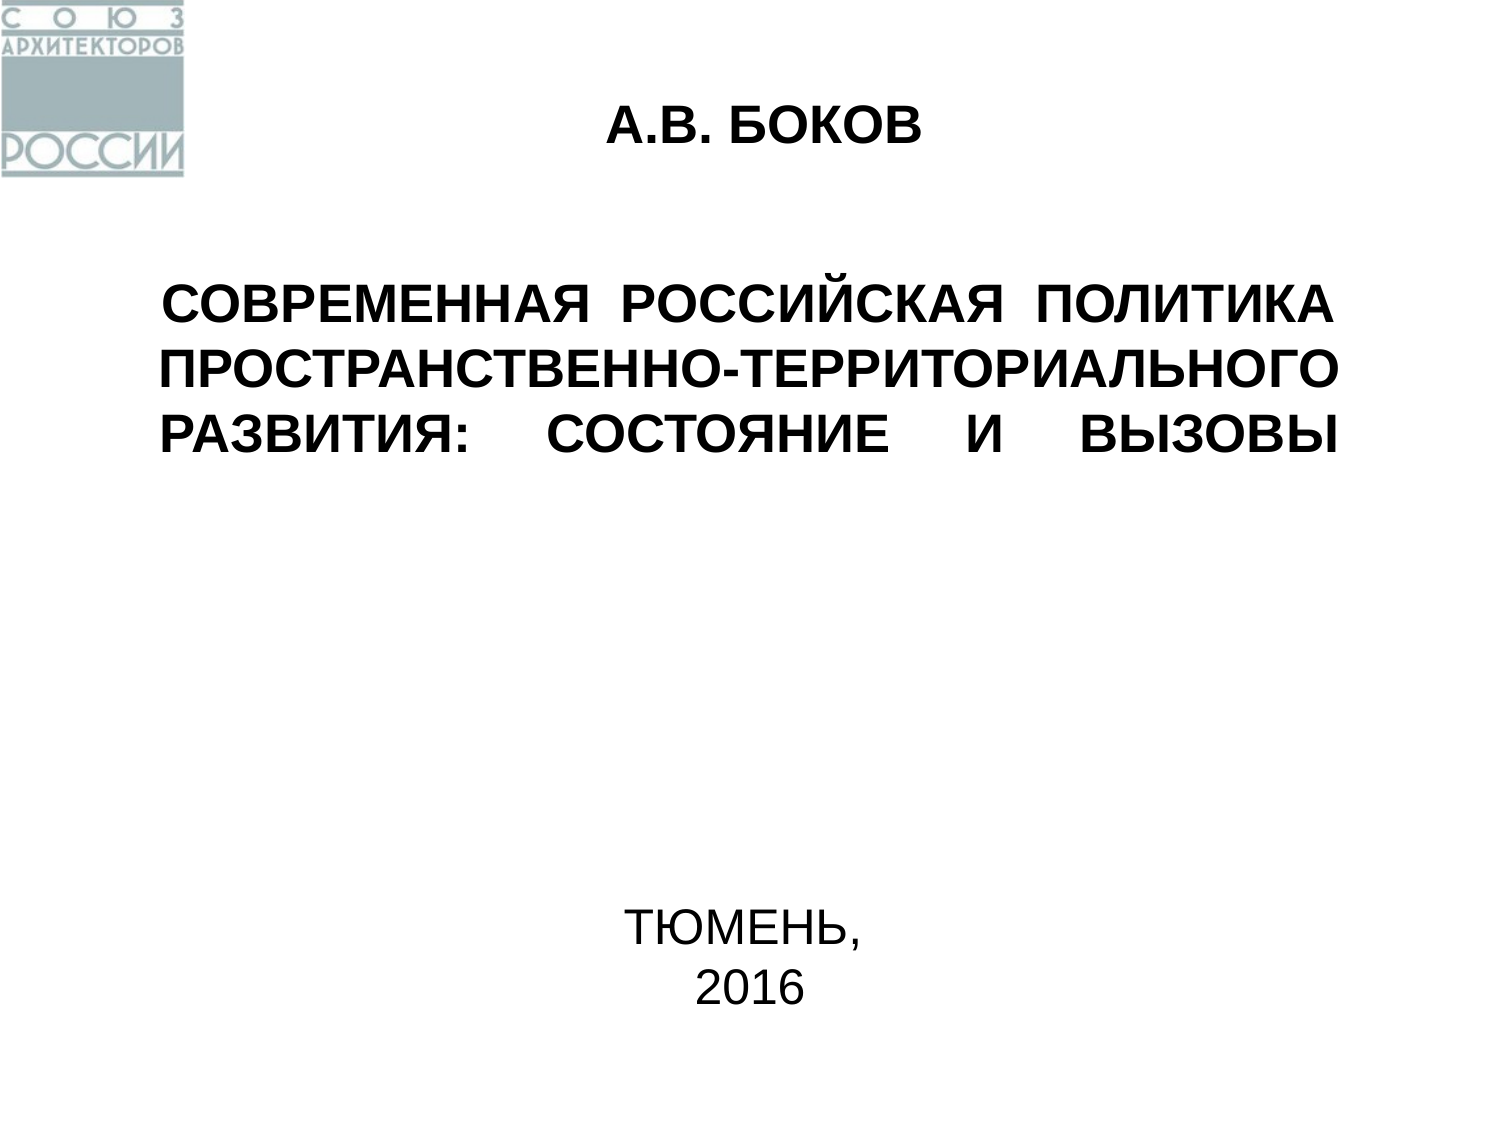

А.В. БОКОВ
СОВРЕМЕННАЯ РОССИЙСКАЯ ПОЛИТИКА
ПРОСТРАНСТВЕННО-ТЕРРИТОРИАЛЬНОГО РАЗВИТИЯ: СОСТОЯНИЕ И ВЫЗОВЫ
ТЮМЕНЬ,
2016